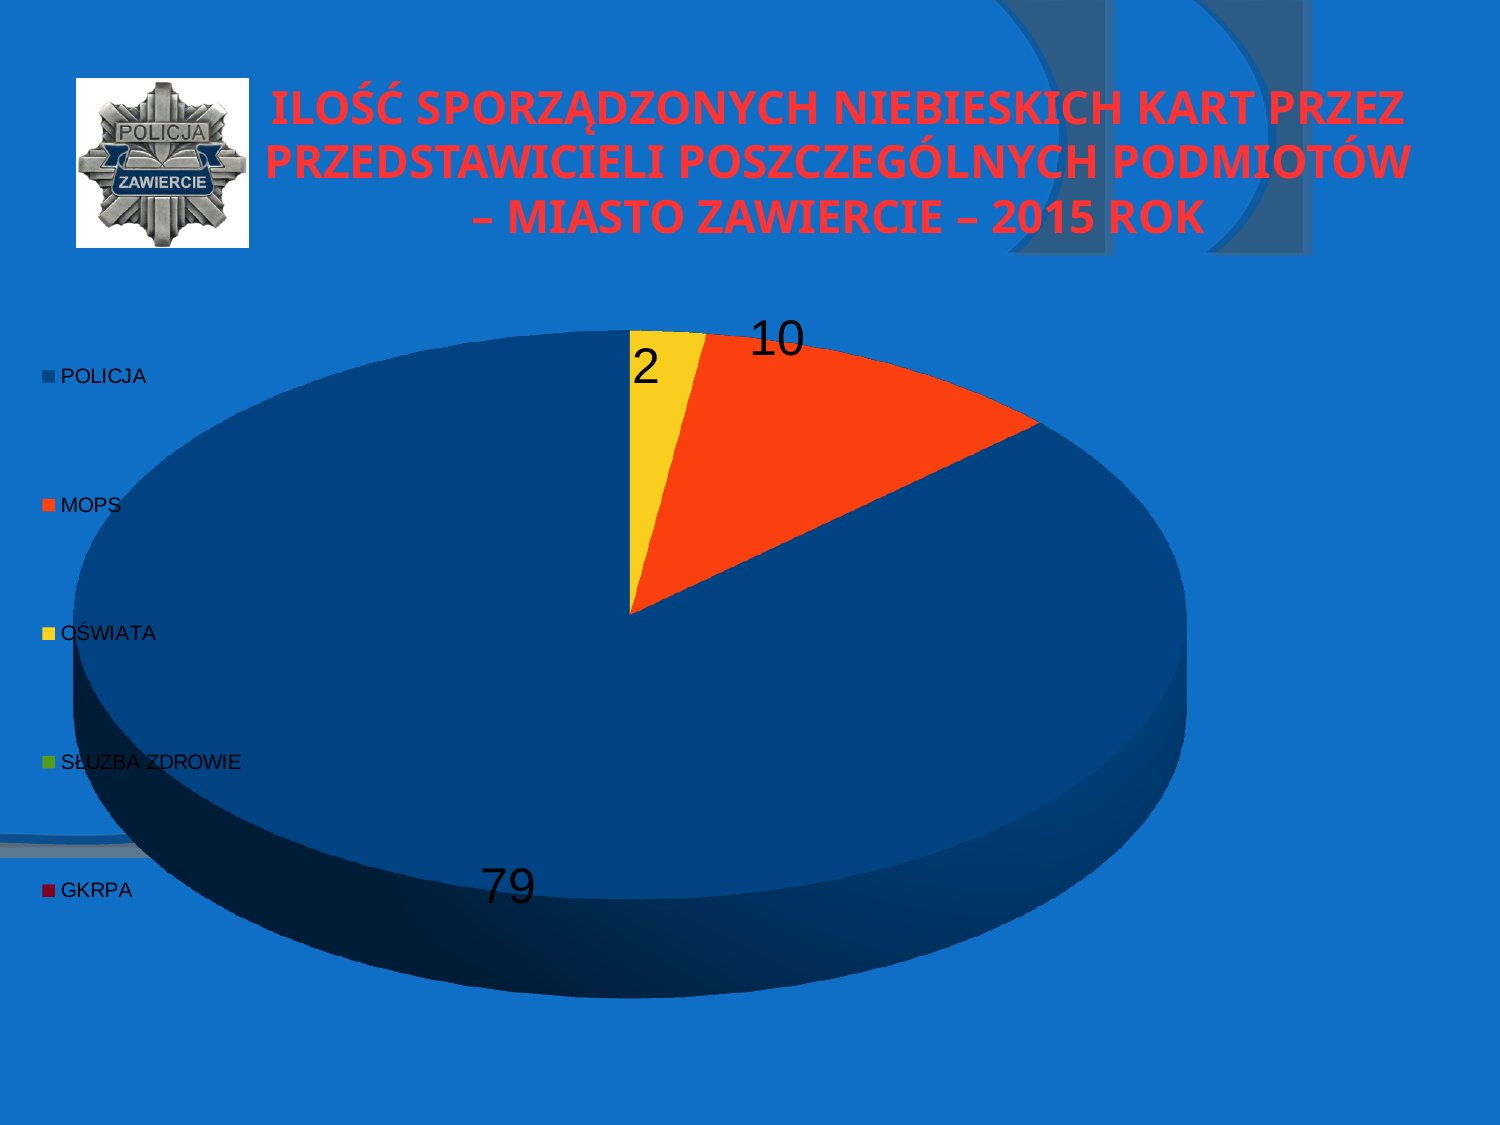

# ILOŚĆ SPORZĄDZONYCH NIEBIESKICH KART PRZEZ PRZEDSTAWICIELI POSZCZEGÓLNYCH PODMIOTÓW – MIASTO ZAWIERCIE – 2015 ROK
[unsupported chart]